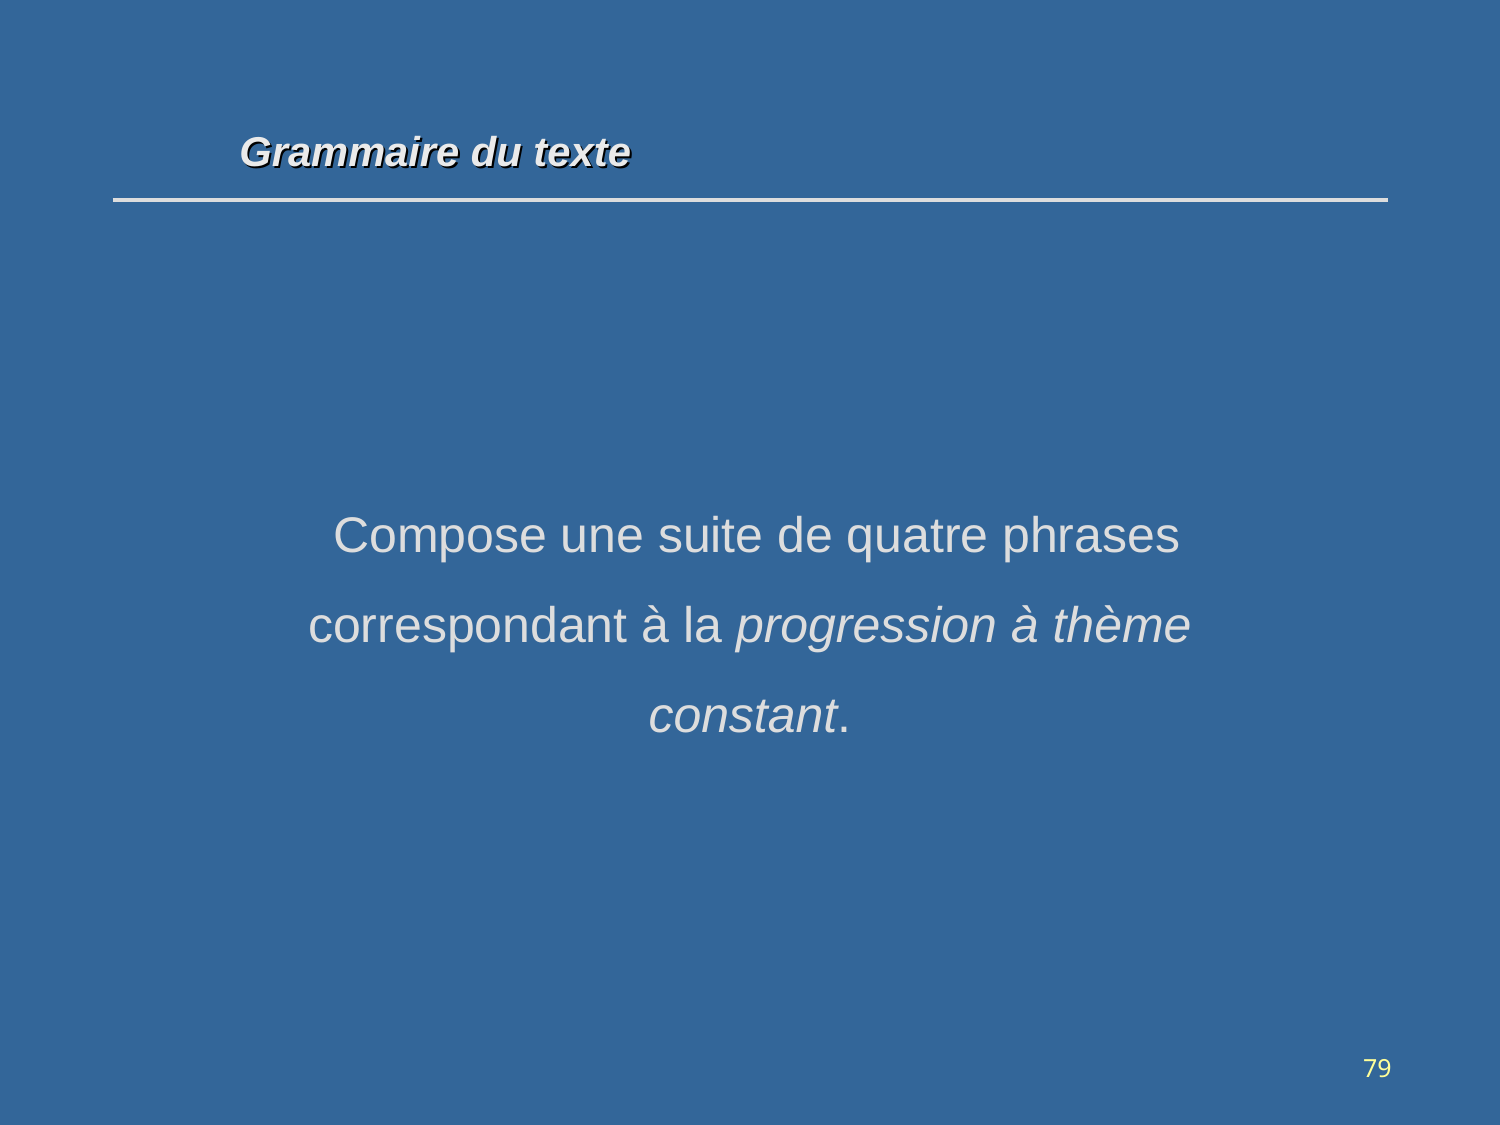

Grammaire du texte
 Compose une suite de quatre phrases correspondant à la progression à thème constant.
79